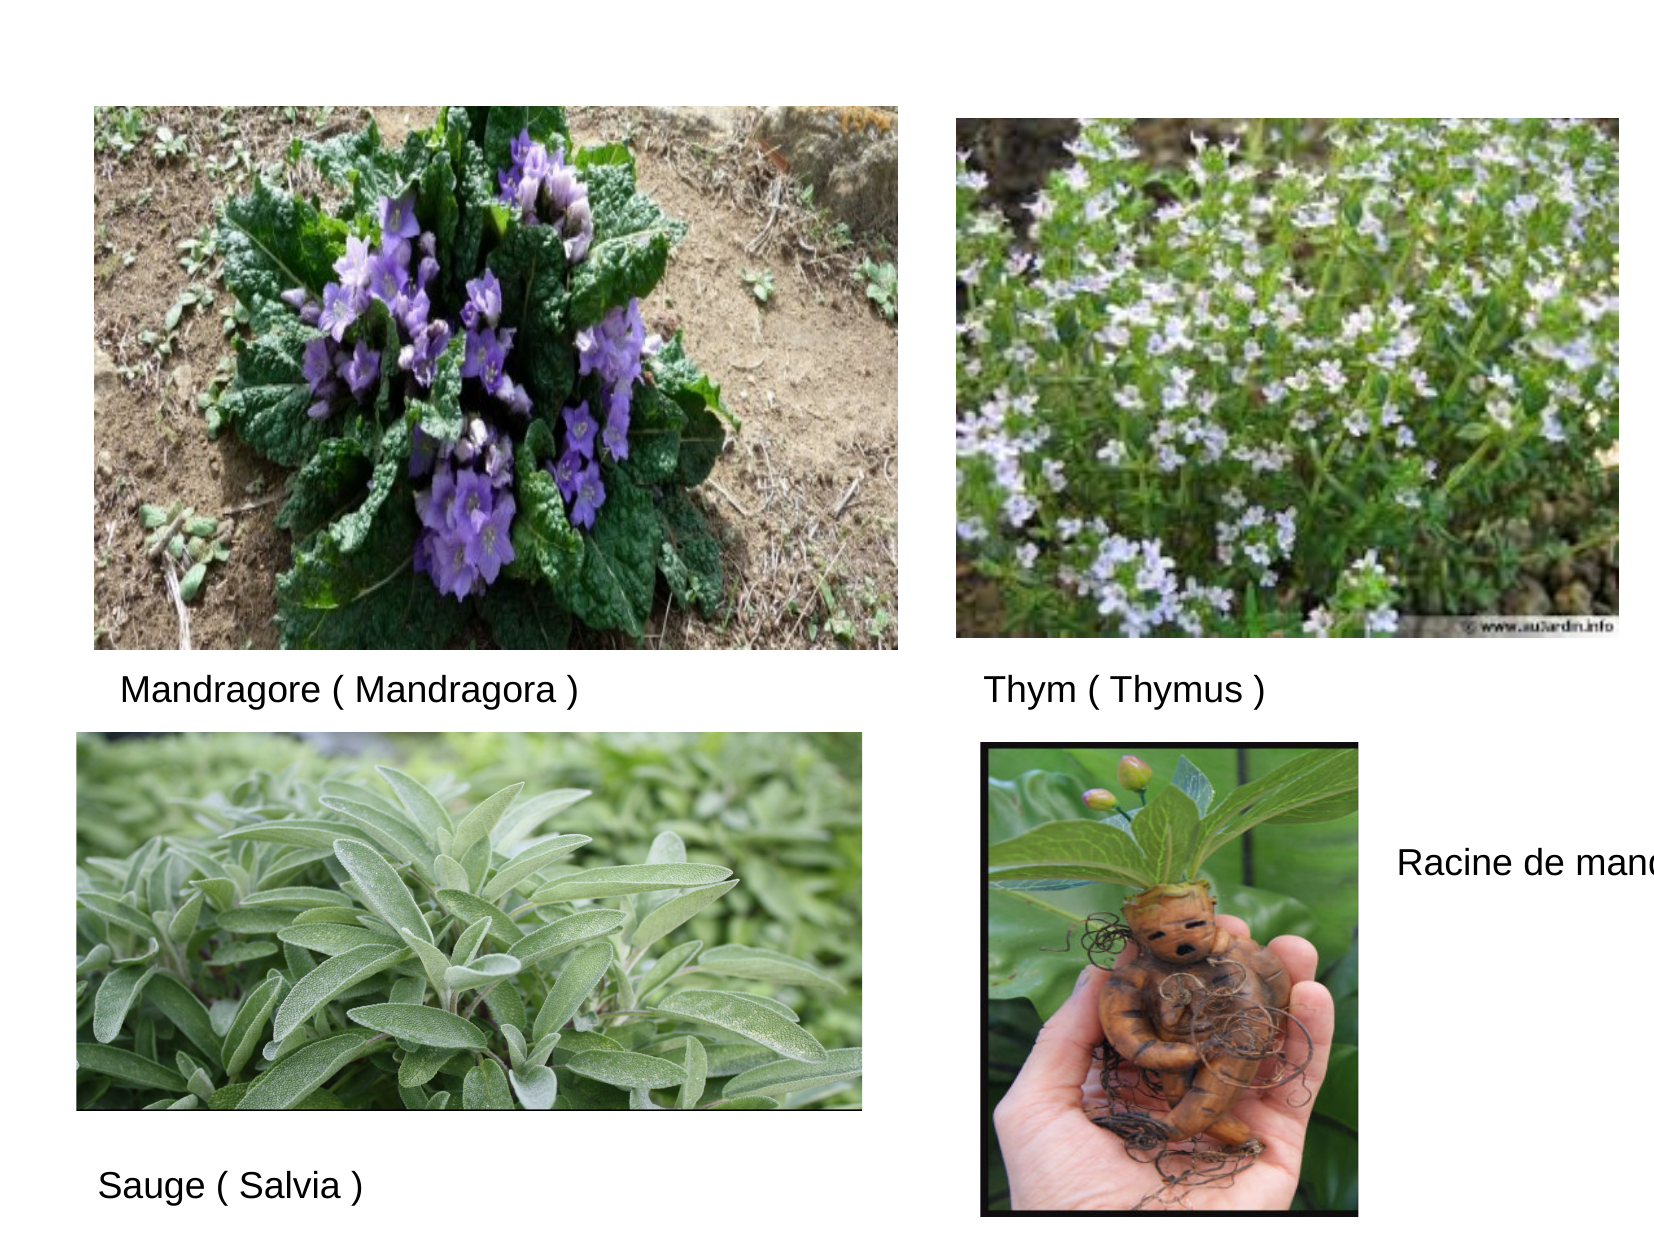

Mandragore ( Mandragora )
Thym ( Thymus )
Racine de mandragore
Sauge ( Salvia )